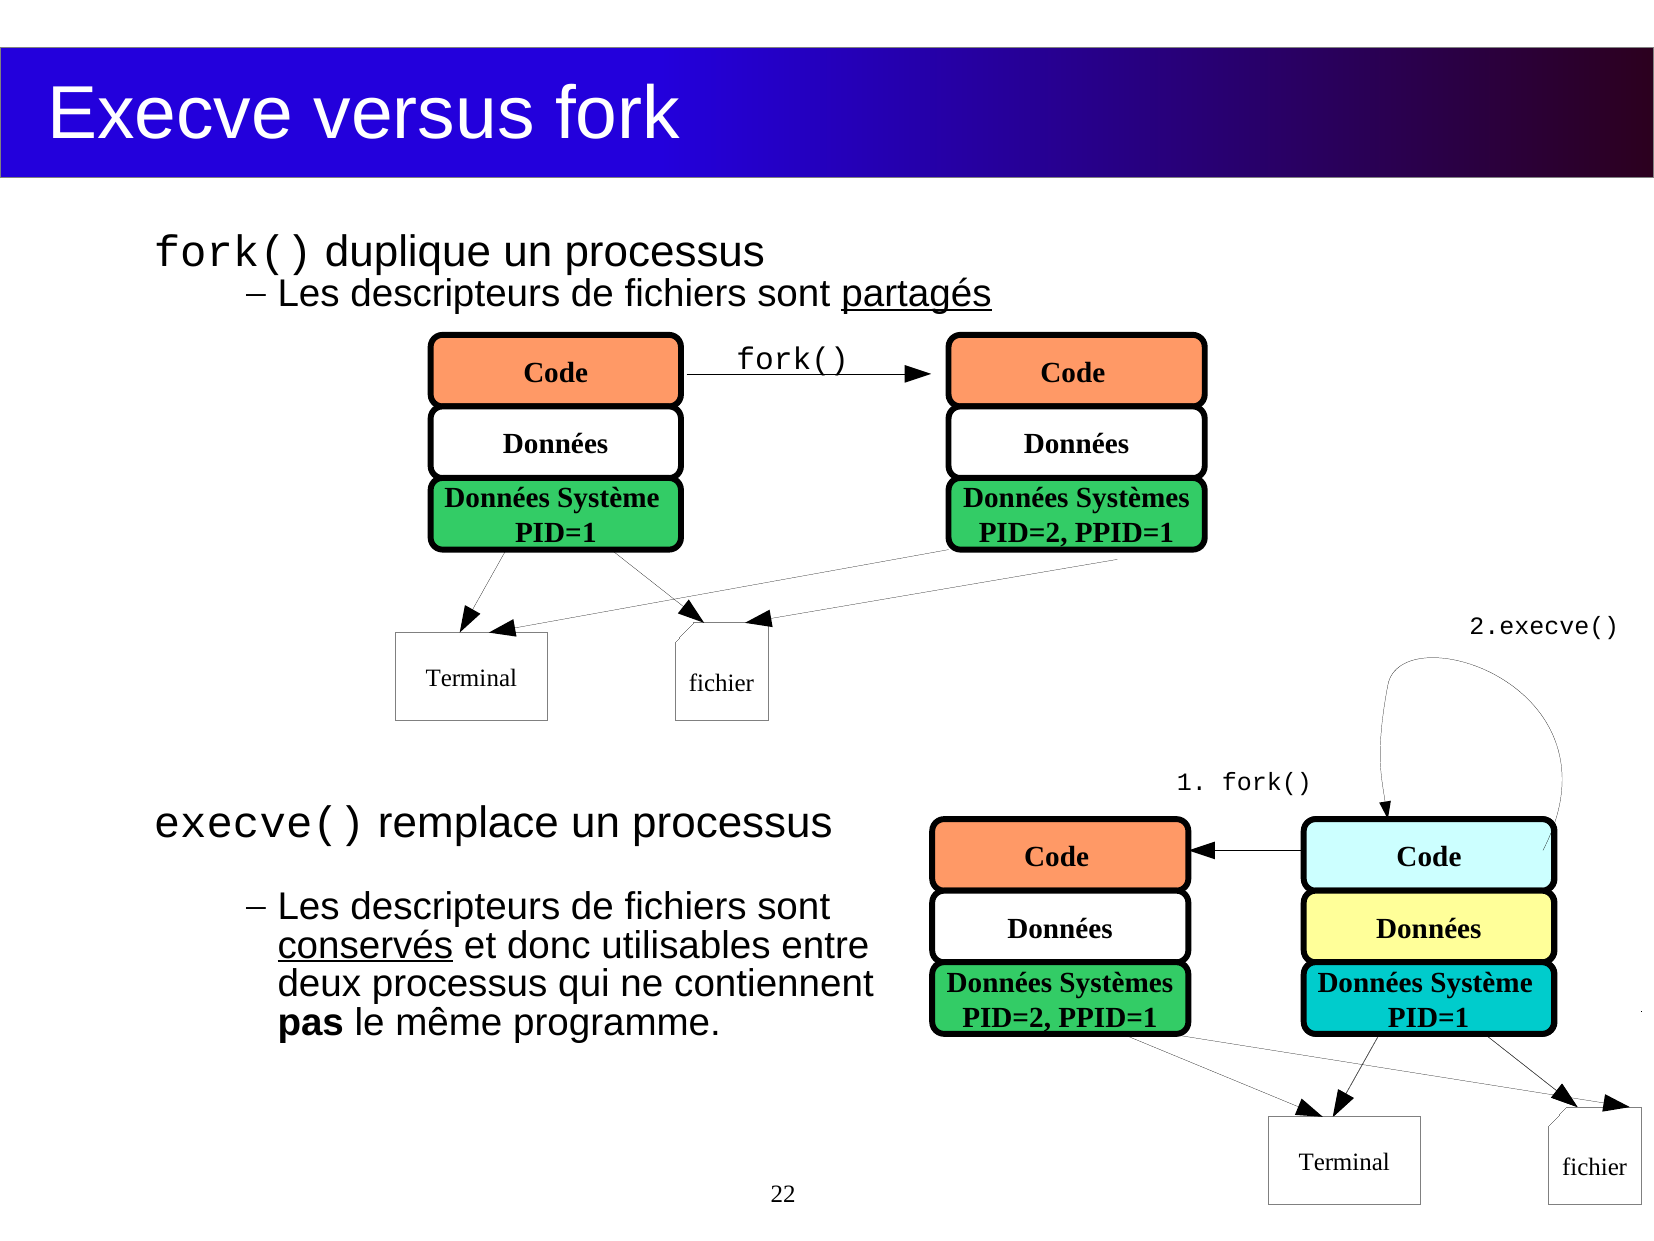

# Execve versus fork
fork() duplique un processus
Les descripteurs de fichiers sont partagés
execve() remplace un processus
Les descripteurs de fichiers sont
conservés et donc utilisables entre
deux processus qui ne contiennent
pas le même programme.
fork()
Code
Données
Données Systèmes
PID=2, PPID=1
Code
Données
Données Système
PID=1
fichier
Terminal
2.execve()
1. fork()
Code
Données
Données Systèmes
PID=2, PPID=1
Code
Données
Données Système
PID=1
fichier
Terminal
Code
Données
Données Système
PID=1
fichier
Terminal